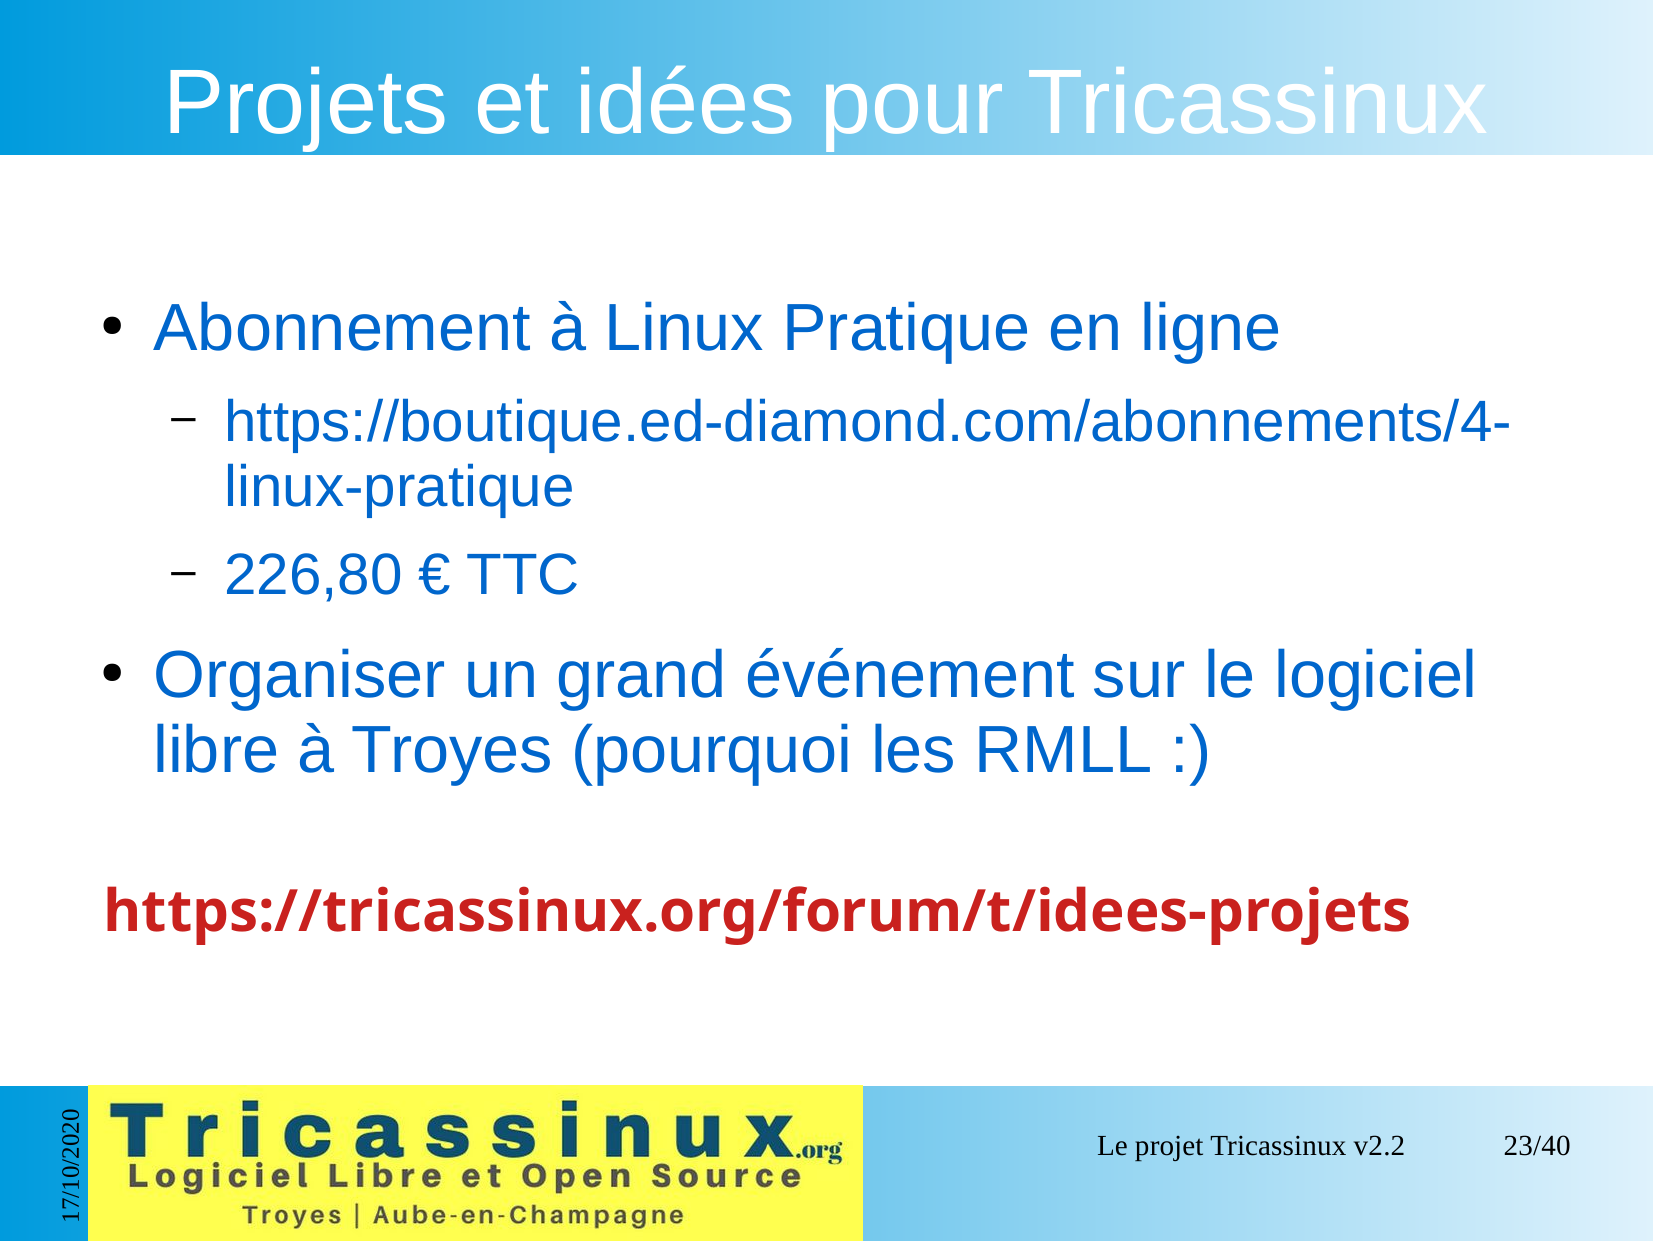

# Projets et idées pour Tricassinux
Abonnement à Linux Pratique en ligne
https://boutique.ed-diamond.com/abonnements/4-linux-pratique
226,80 € TTC
Organiser un grand événement sur le logiciel libre à Troyes (pourquoi les RMLL :)
https://tricassinux.org/forum/t/idees-projets
17/10/2020
23